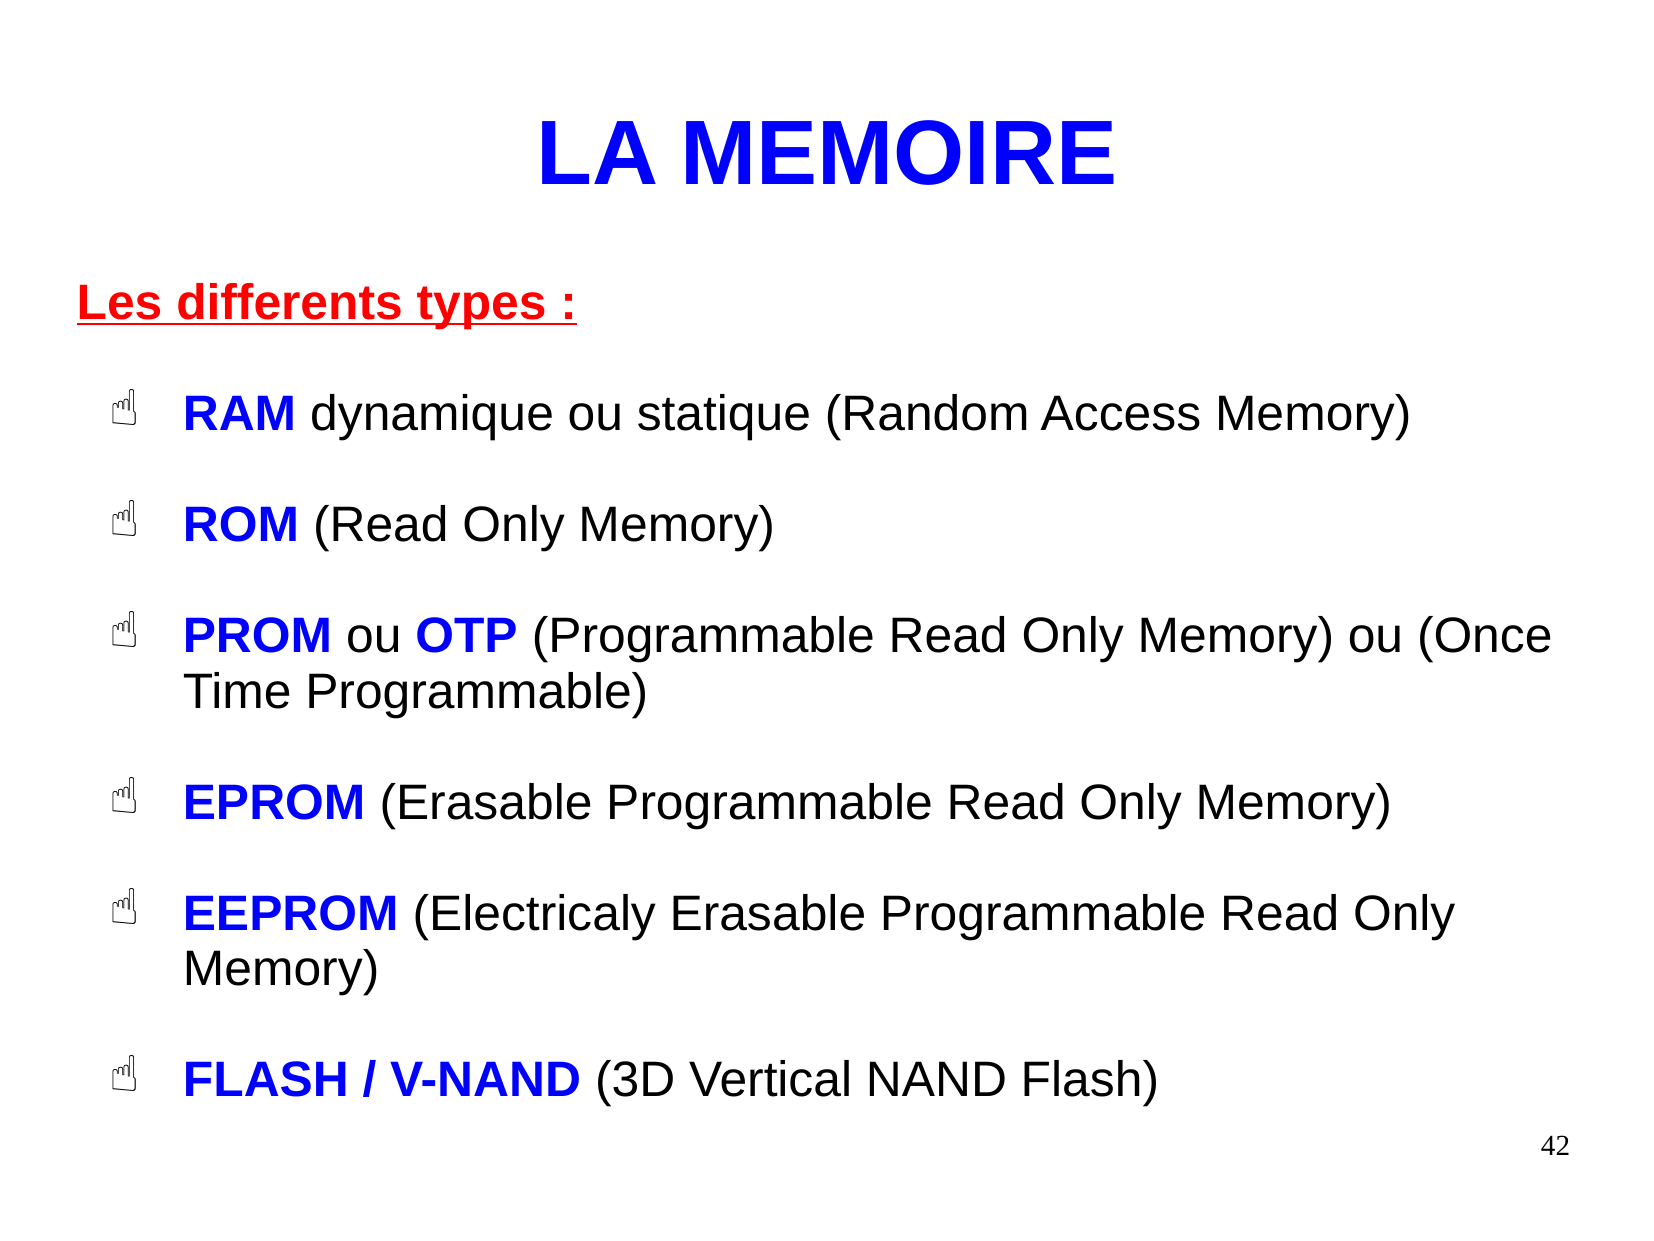

# LA MEMOIRE
Les differents types :
RAM dynamique ou statique (Random Access Memory)
ROM (Read Only Memory)
PROM ou OTP (Programmable Read Only Memory) ou (Once Time Programmable)
EPROM (Erasable Programmable Read Only Memory)
EEPROM (Electricaly Erasable Programmable Read Only Memory)
FLASH / V-NAND (3D Vertical NAND Flash)
42